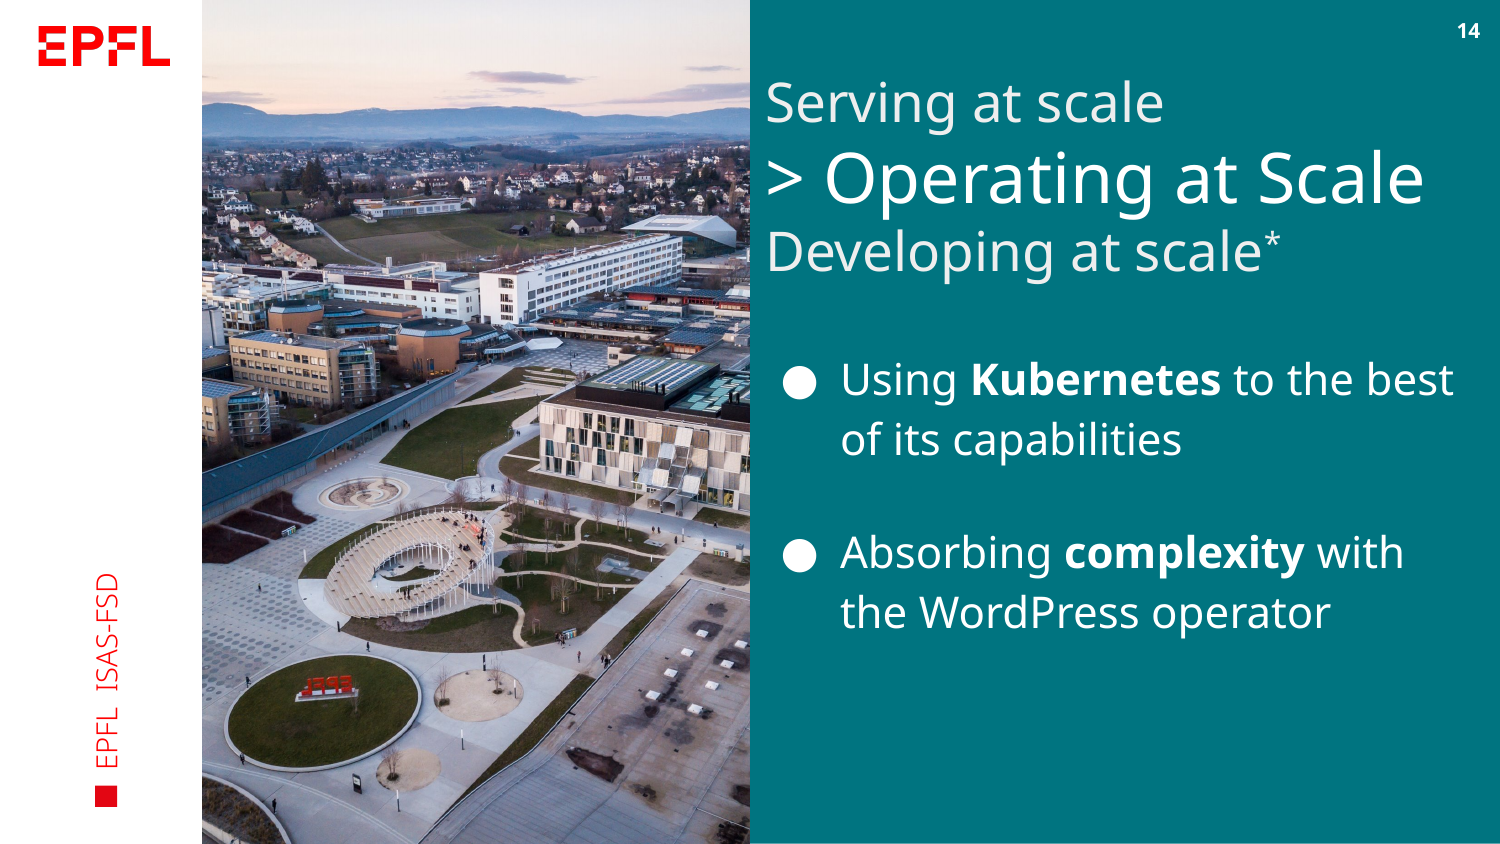

# Serving at scale > Operating at Scale Developing at scale*
Using Kubernetes to the best of its capabilities
Absorbing complexity with the WordPress operator